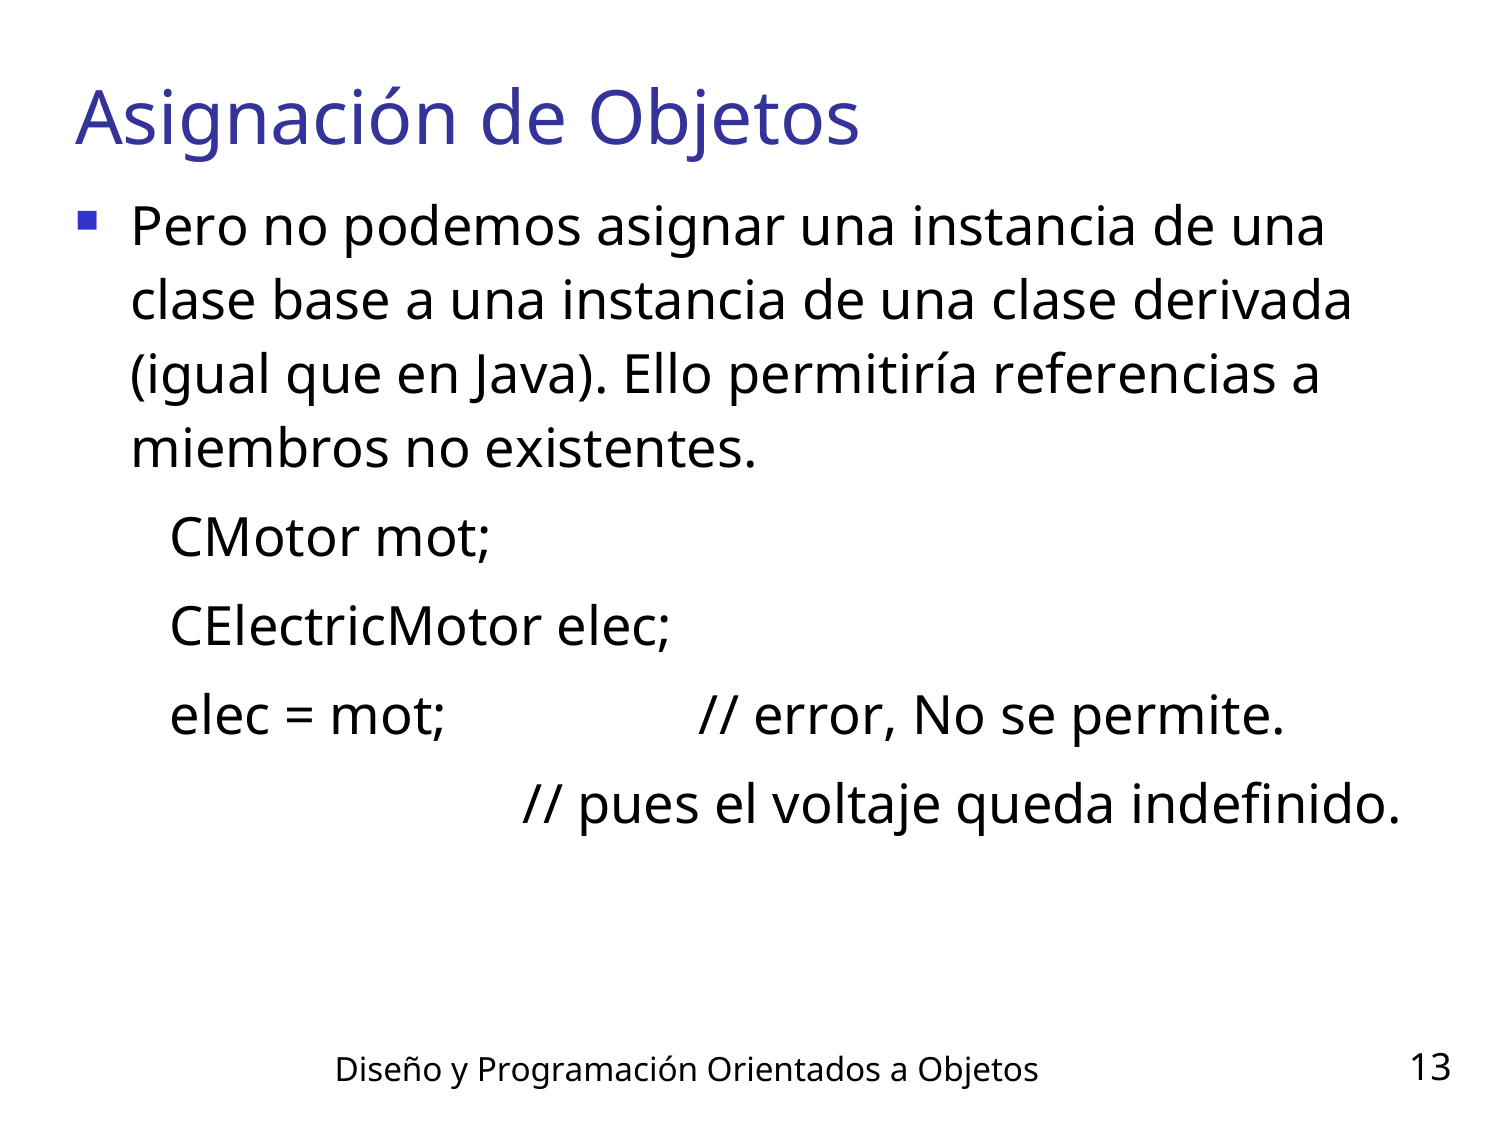

# Asignación de Objetos
Pero no podemos asignar una instancia de una clase base a una instancia de una clase derivada (igual que en Java). Ello permitiría referencias a miembros no existentes.
 		CMotor mot;
 		CElectricMotor elec;
 		elec = mot; // error, No se permite.
 // pues el voltaje queda indefinido.
Diseño y Programación Orientados a Objetos
13